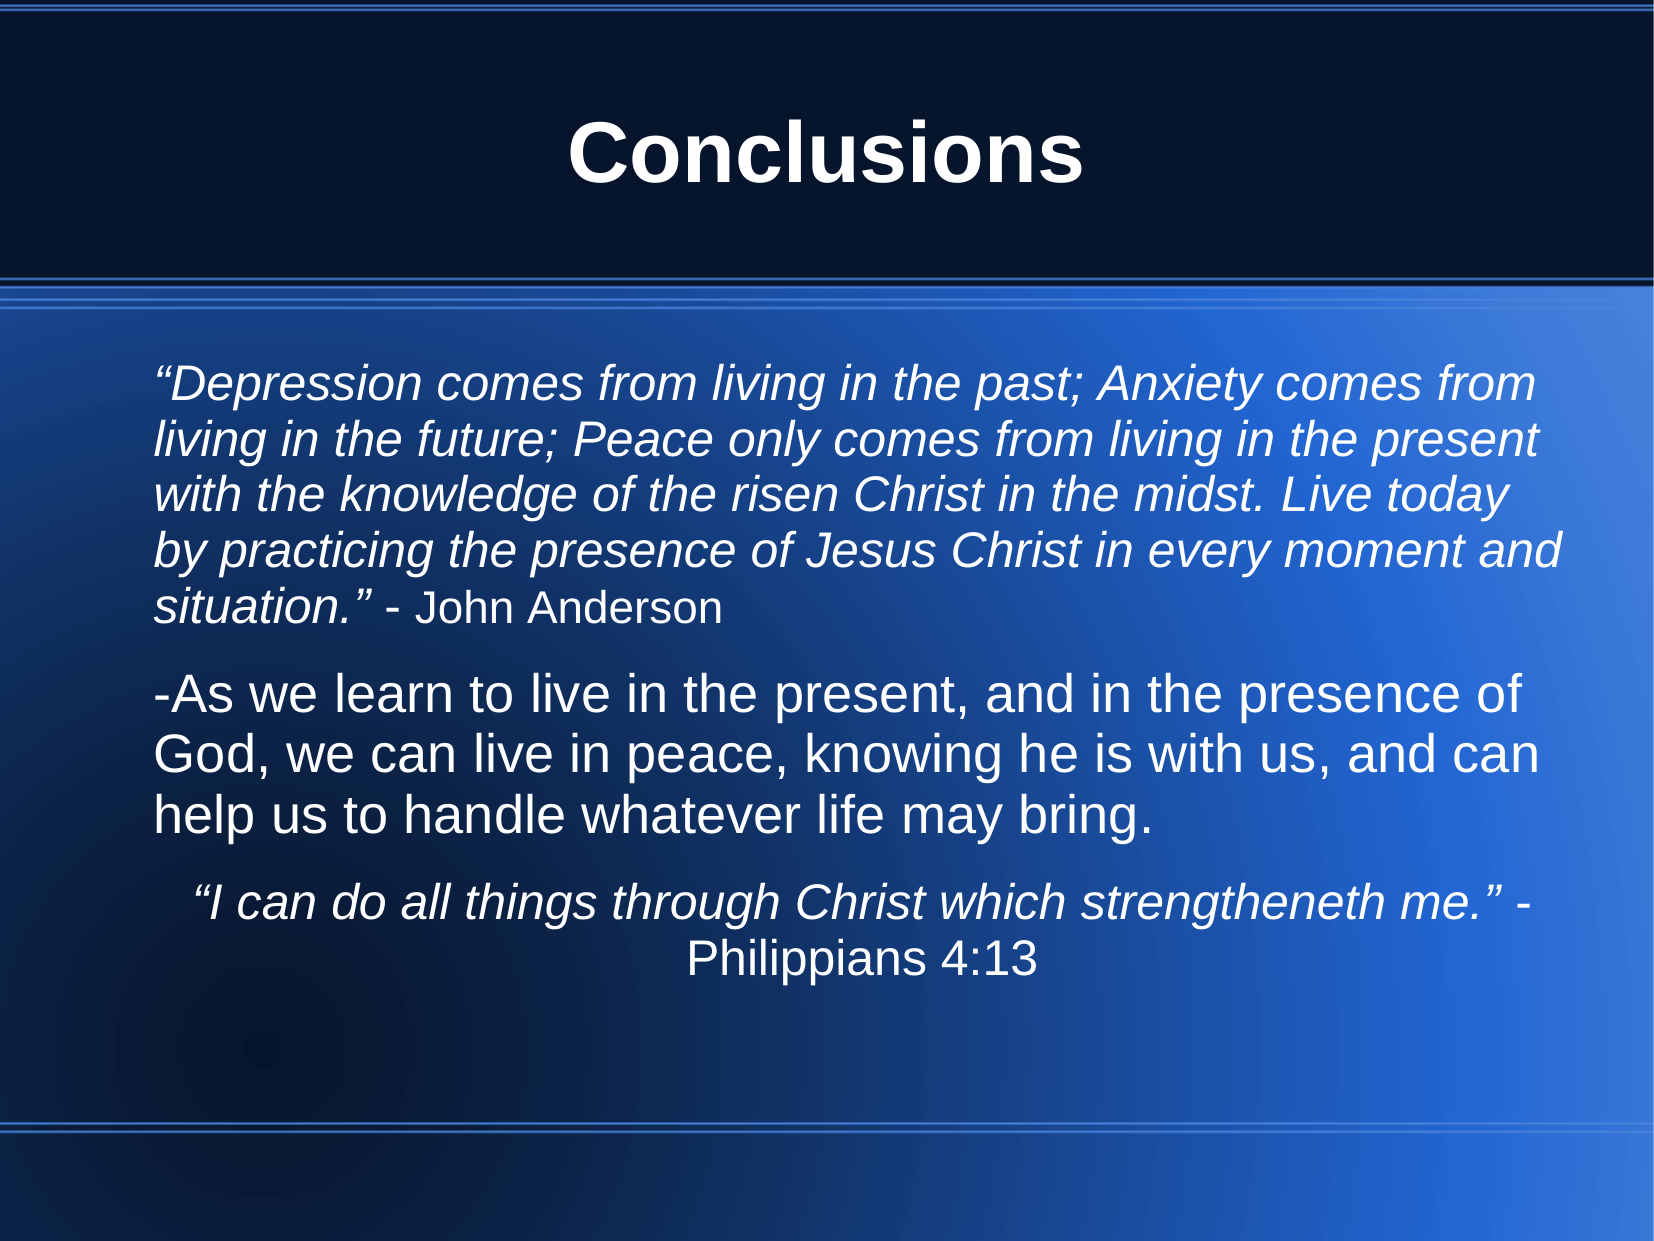

# Conclusions
“Depression comes from living in the past; Anxiety comes from living in the future; Peace only comes from living in the present with the knowledge of the risen Christ in the midst. Live today by practicing the presence of Jesus Christ in every moment and situation.” - John Anderson
-As we learn to live in the present, and in the presence of God, we can live in peace, knowing he is with us, and can help us to handle whatever life may bring.
“I can do all things through Christ which strengtheneth me.” - Philippians 4:13